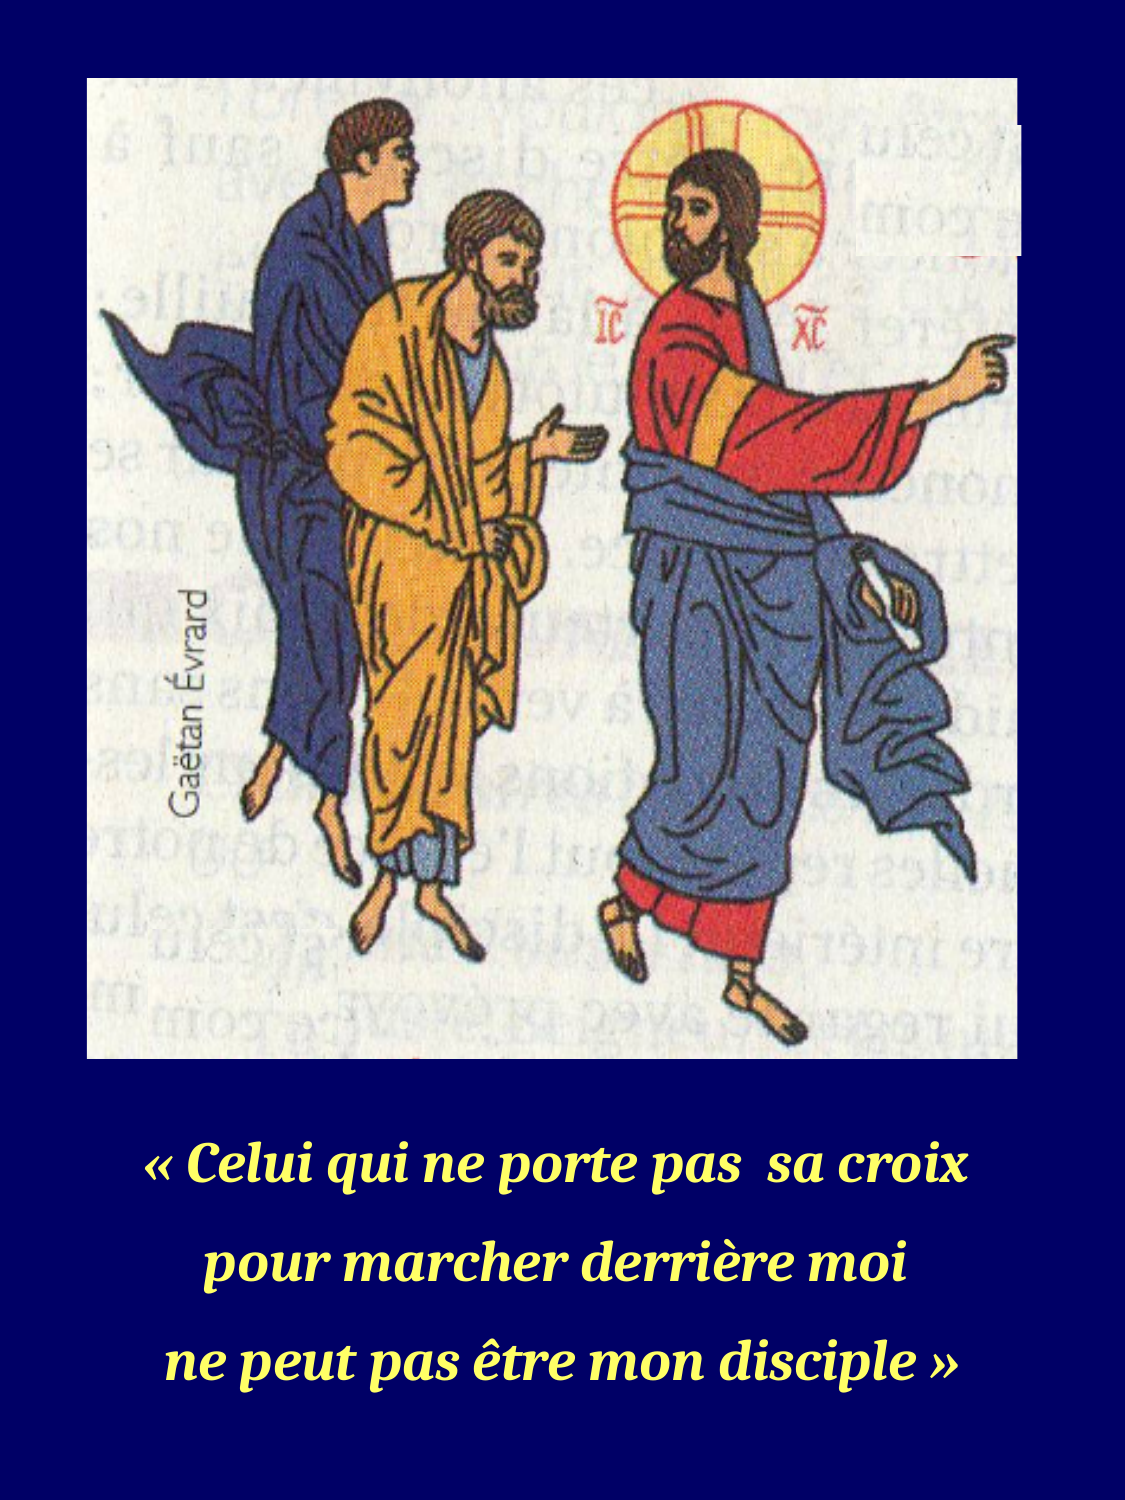

« Celui qui ne porte pas sa croix
pour marcher derrière moi
ne peut pas être mon disciple »